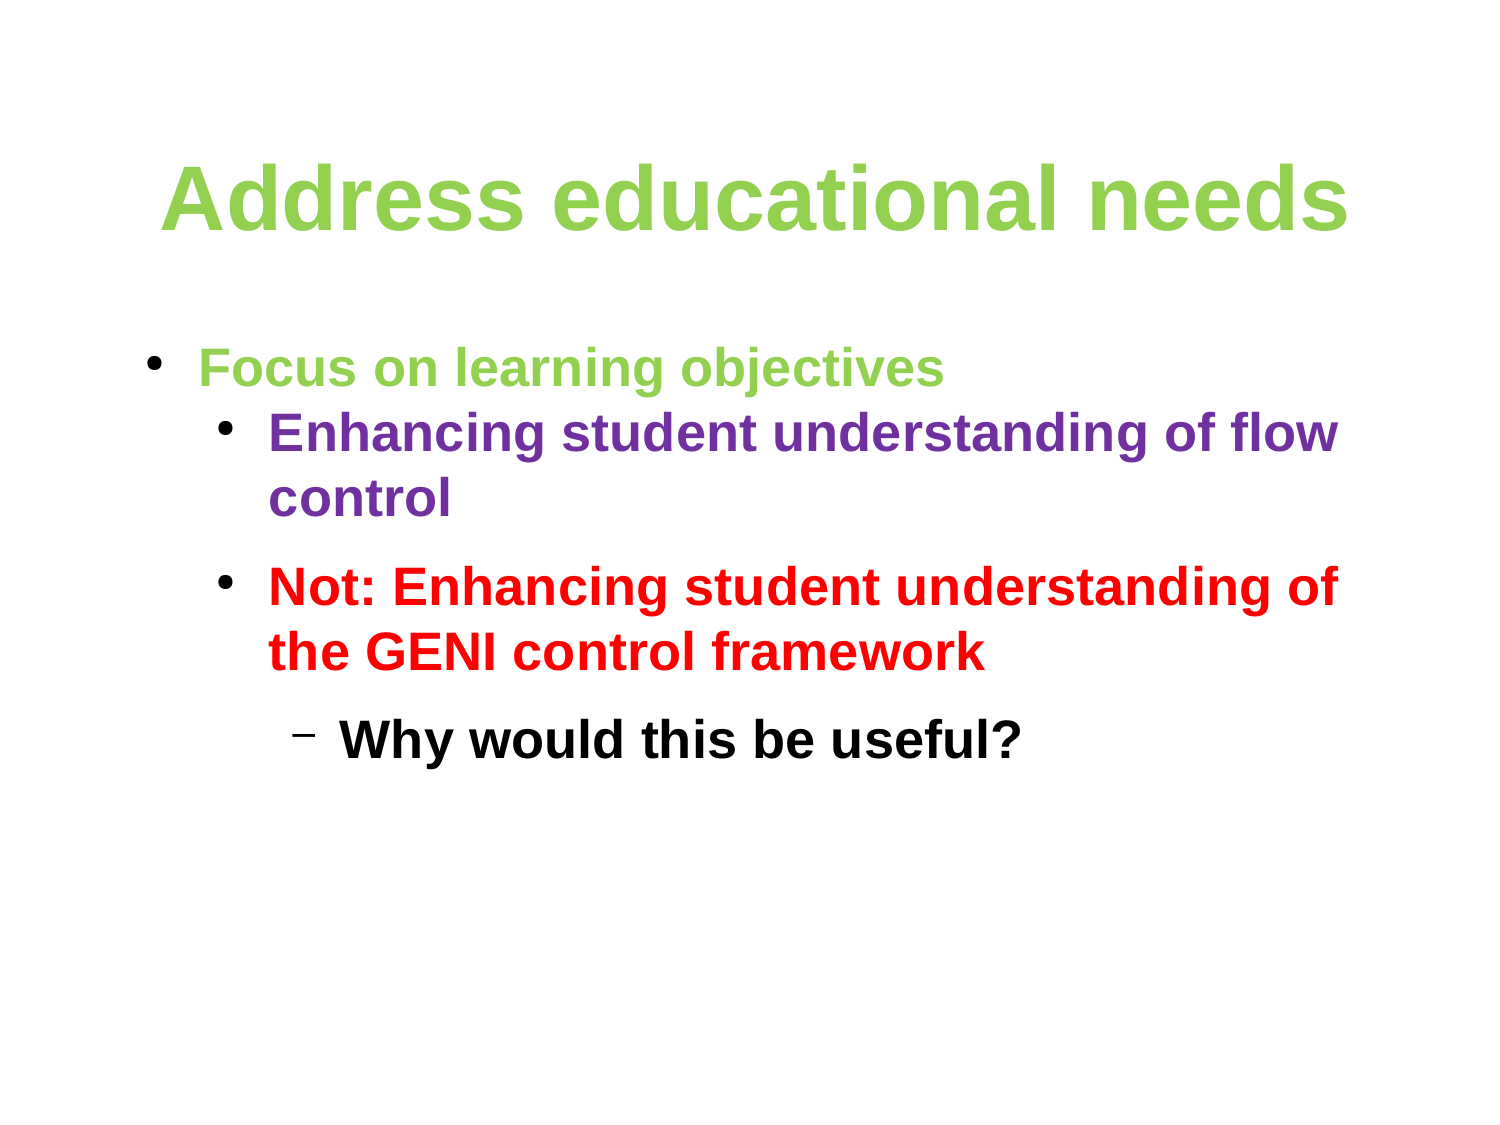

# Address educational needs
Focus on learning objectives
Enhancing student understanding of flow control
Not: Enhancing student understanding of the GENI control framework
Why would this be useful?